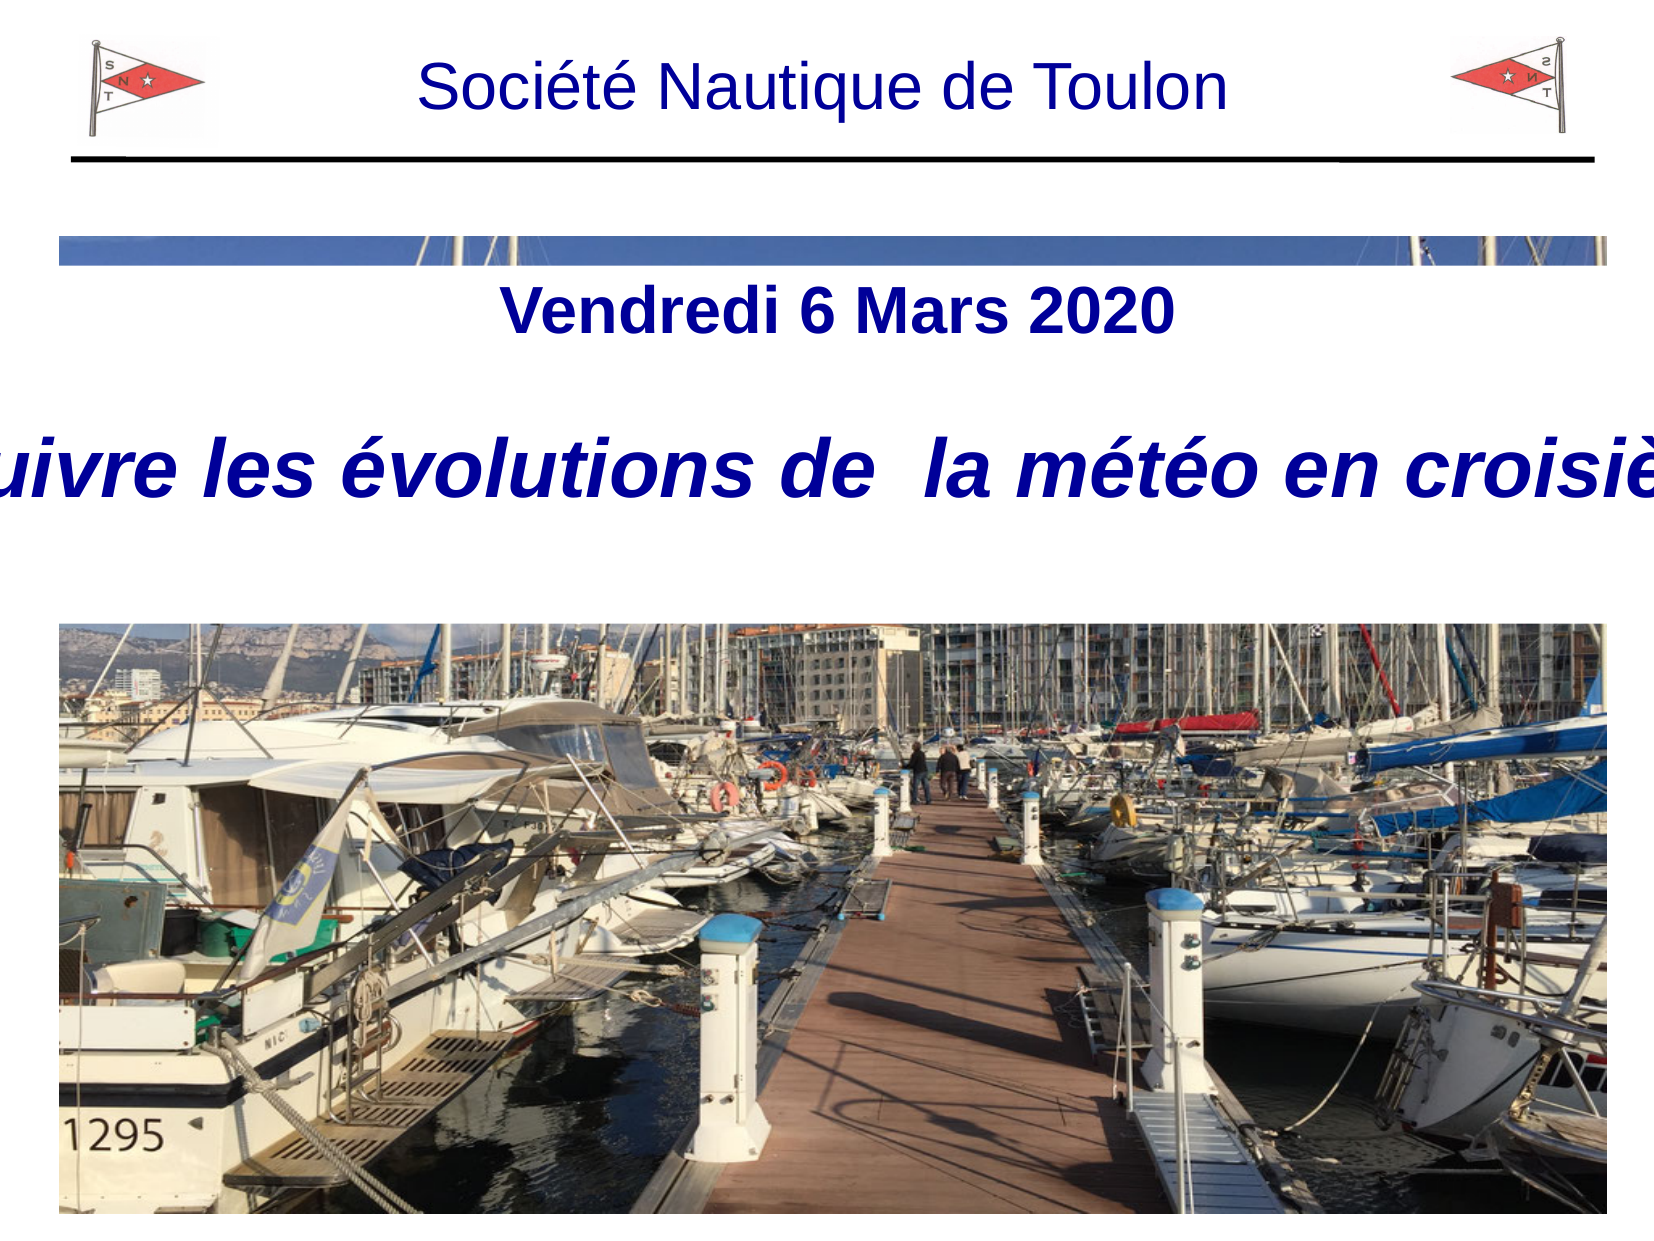

Société Nautique de Toulon
Vendredi 6 Mars 2020
Suivre les évolutions de la météo en croisière